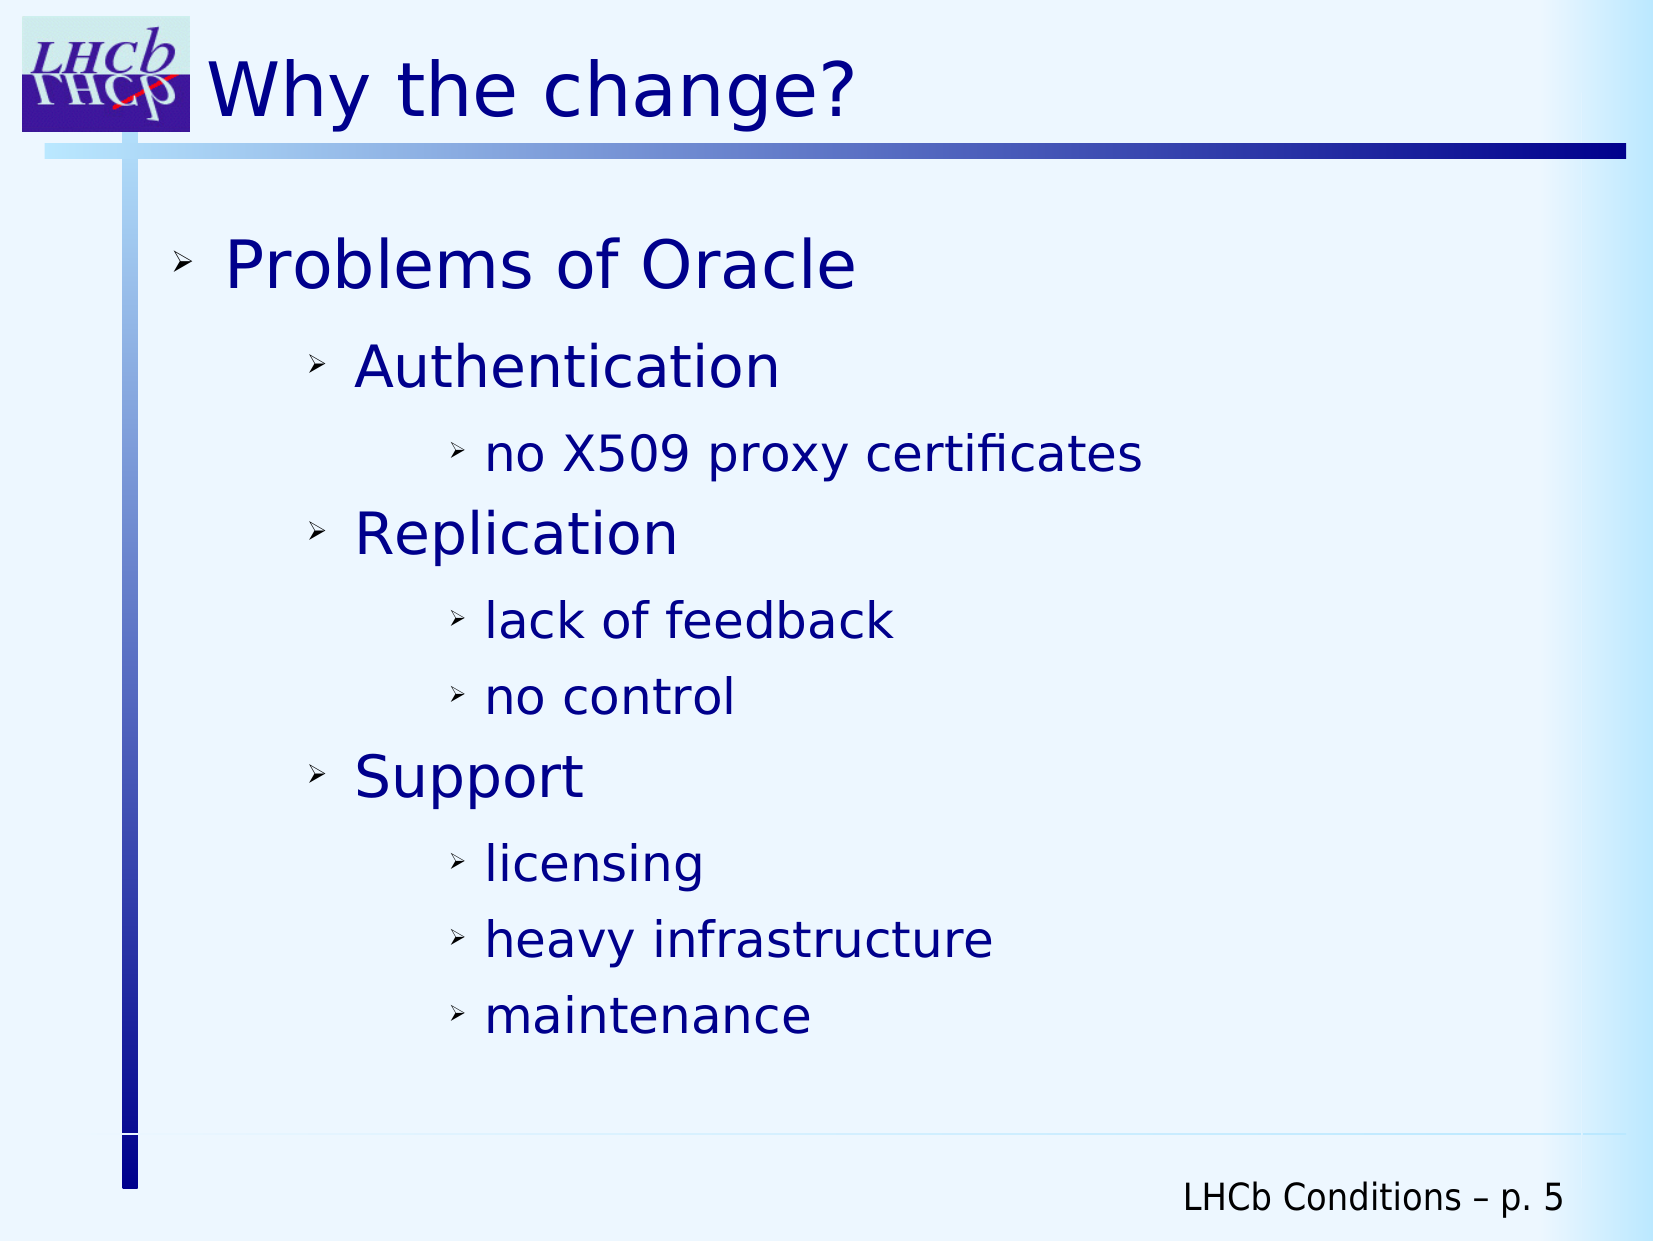

# Why the change?
Problems of Oracle
Authentication
no X509 proxy certificates
Replication
lack of feedback
no control
Support
licensing
heavy infrastructure
maintenance